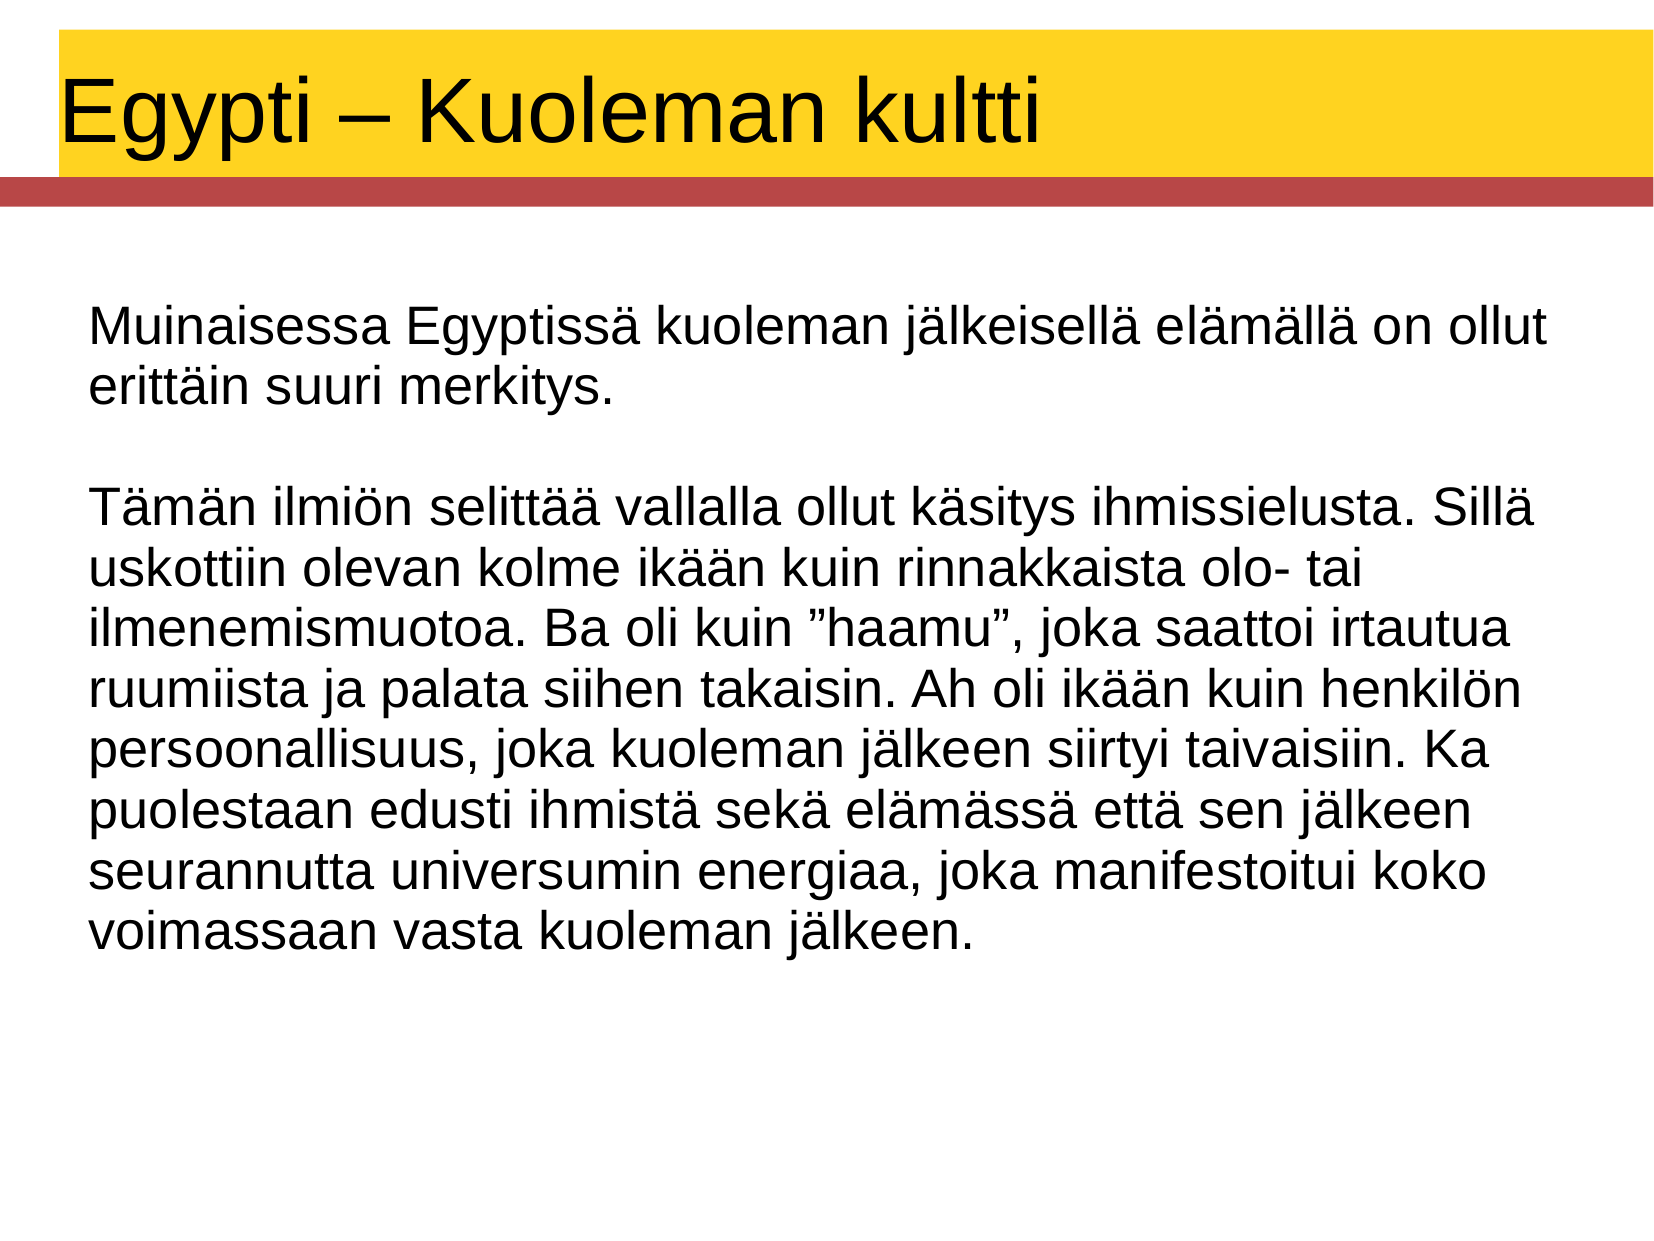

# Egypti – Kuoleman kultti
Muinaisessa Egyptissä kuoleman jälkeisellä elämällä on ollut erittäin suuri merkitys.
Tämän ilmiön selittää vallalla ollut käsitys ihmissielusta. Sillä uskottiin olevan kolme ikään kuin rinnakkaista olo- tai ilmenemismuotoa. Ba oli kuin ”haamu”, joka saattoi irtautua ruumiista ja palata siihen takaisin. Ah oli ikään kuin henkilön persoonallisuus, joka kuoleman jälkeen siirtyi taivaisiin. Ka puolestaan edusti ihmistä sekä elämässä että sen jälkeen seurannutta universumin energiaa, joka manifestoitui koko voimassaan vasta kuoleman jälkeen.